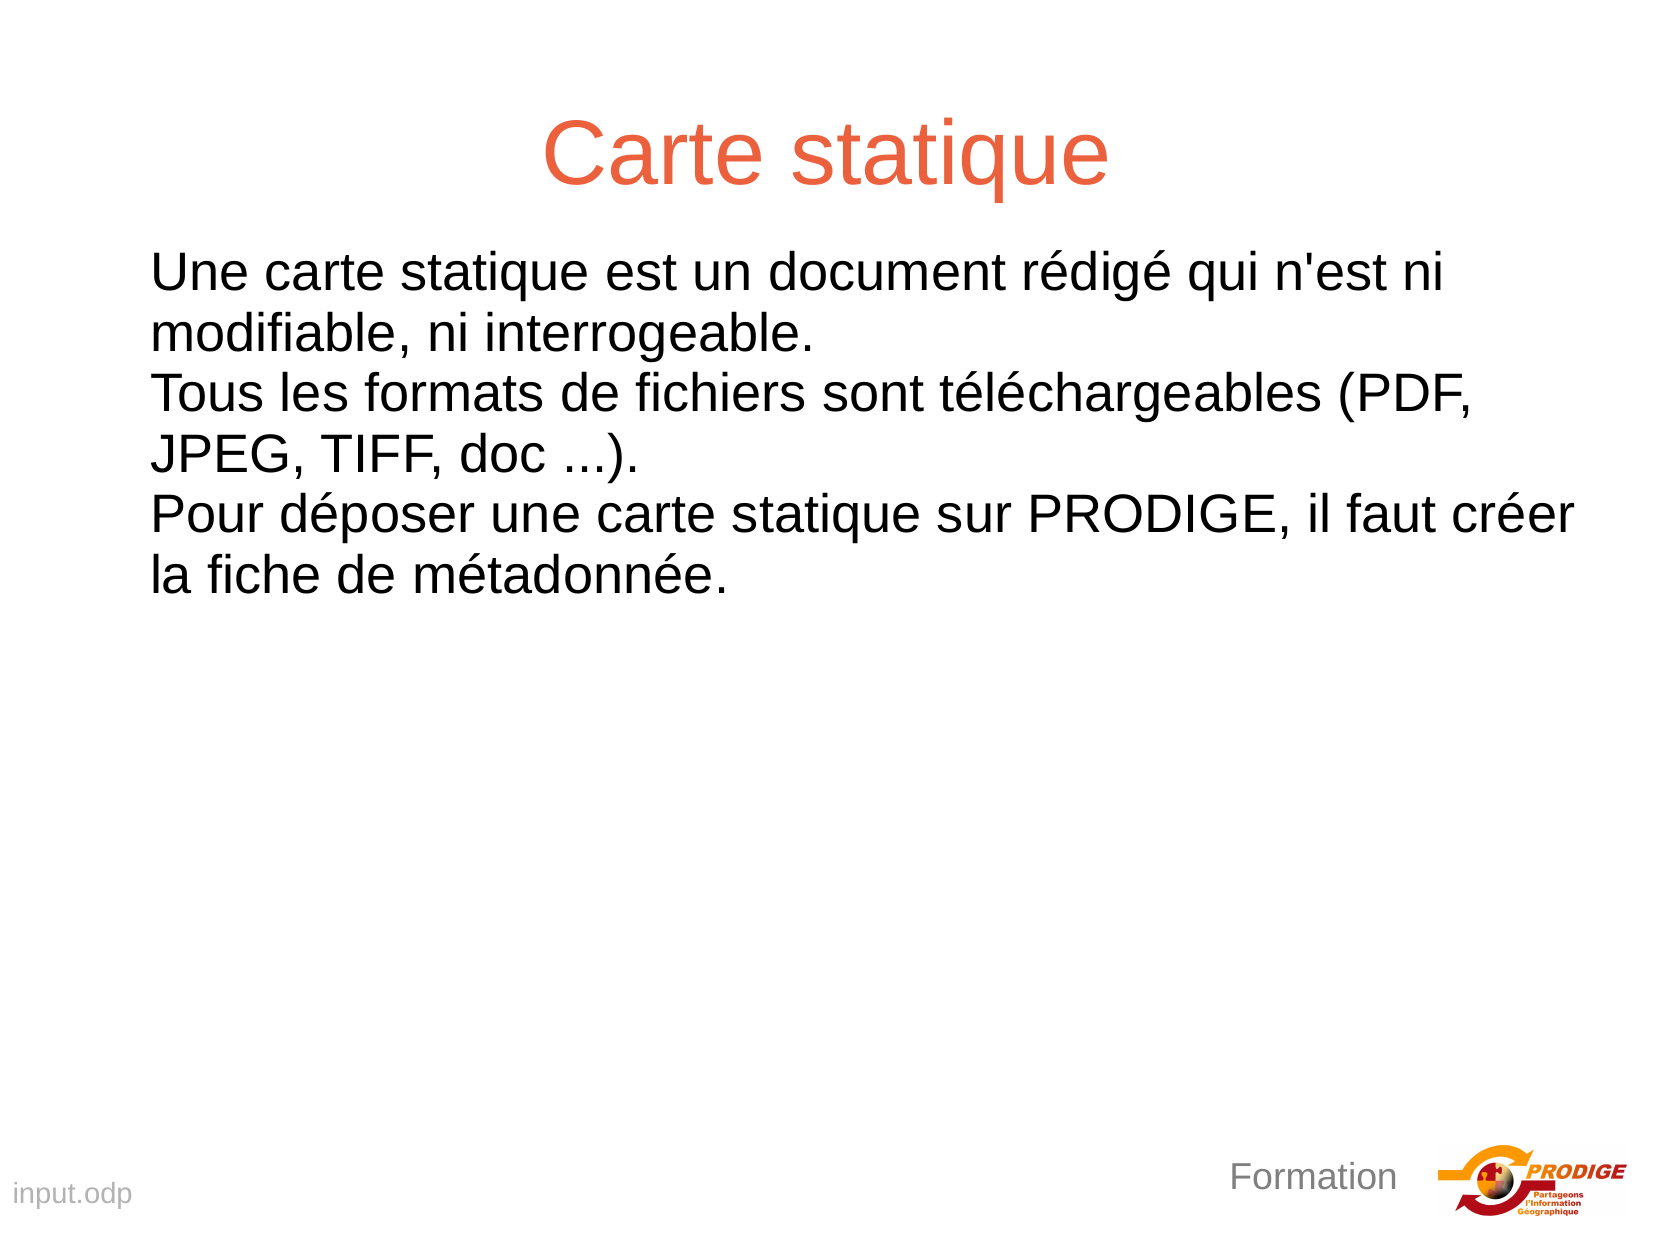

# Carte statique
Une carte statique est un document rédigé qui n'est ni modifiable, ni interrogeable.
Tous les formats de fichiers sont téléchargeables (PDF, JPEG, TIFF, doc ...).
Pour déposer une carte statique sur PRODIGE, il faut créer la fiche de métadonnée.